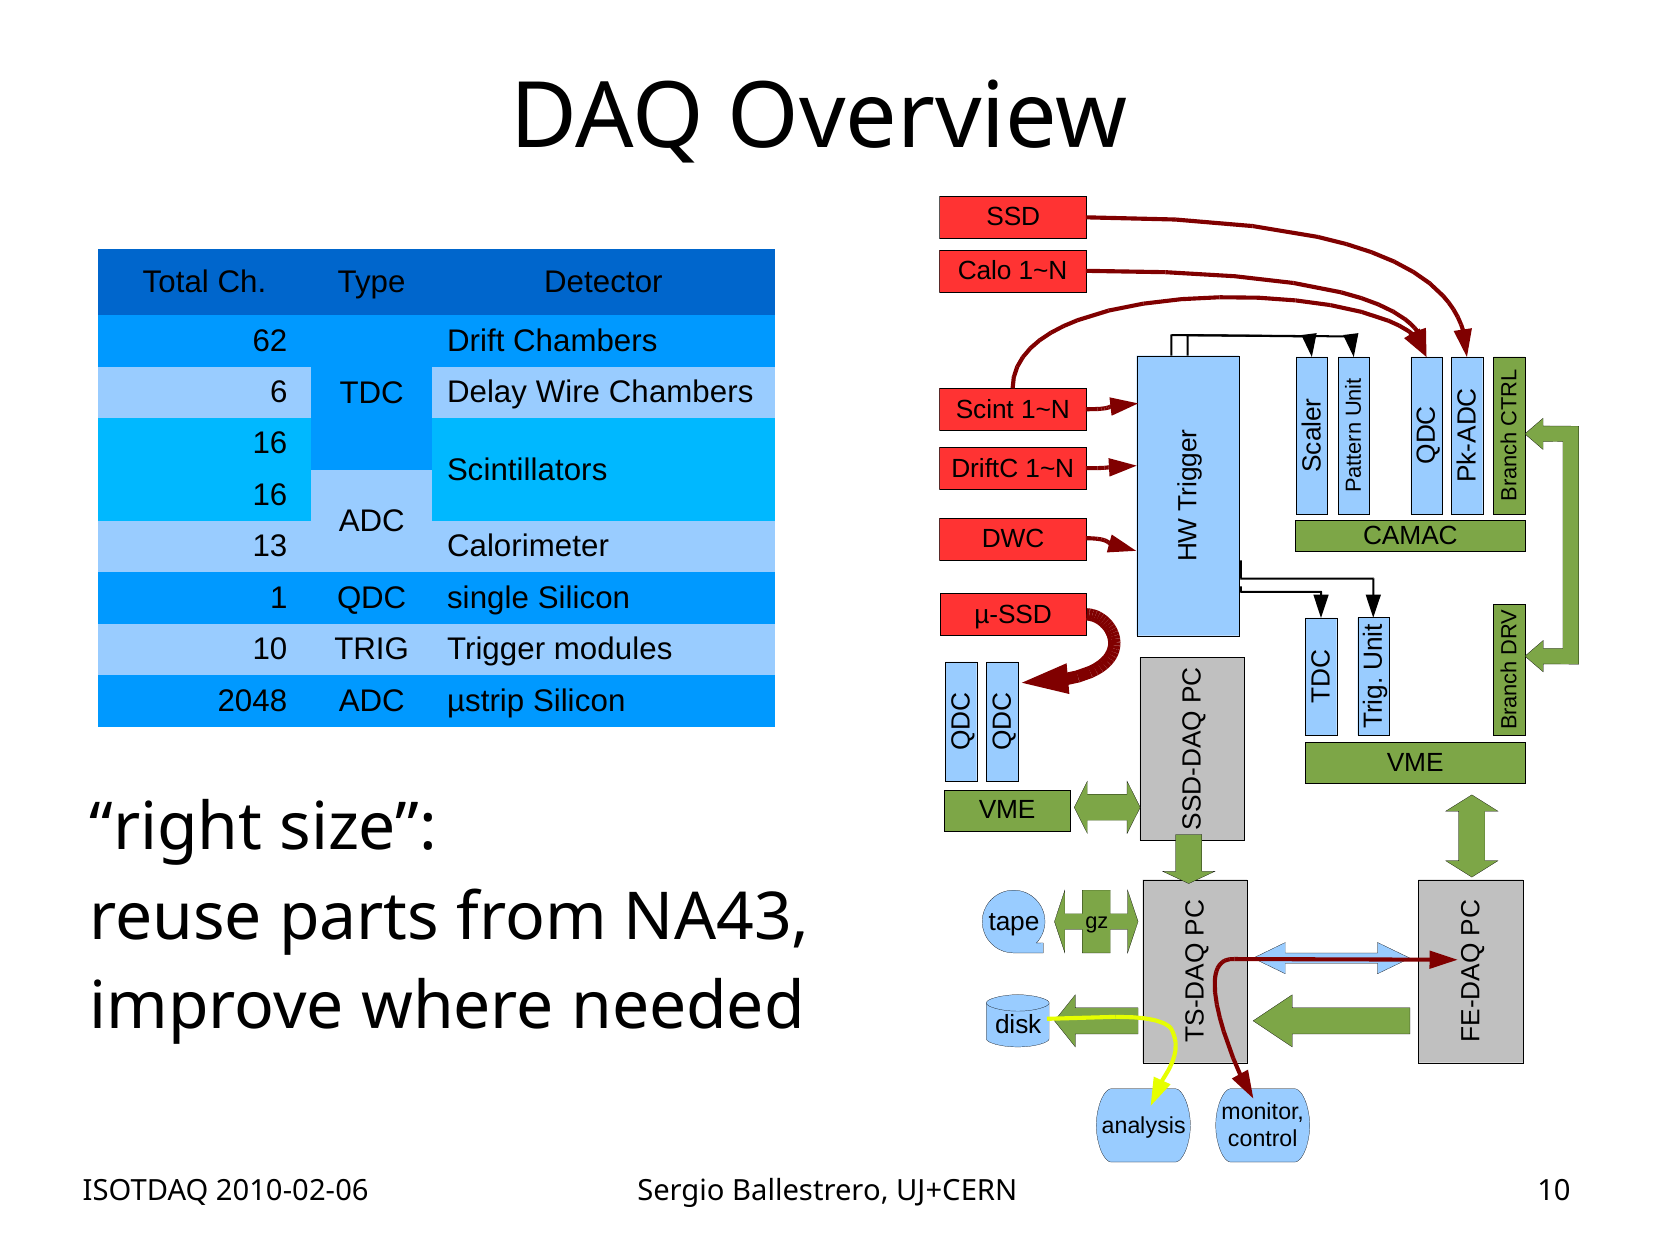

# DAQ Overview
| Total Ch. | Type | Detector |
| --- | --- | --- |
| 62 | TDC | Drift Chambers |
| 6 | | Delay Wire Chambers |
| 16 | | Scintillators |
| 16 | ADC | |
| 13 | | Calorimeter |
| 1 | QDC | single Silicon |
| 10 | TRIG | Trigger modules |
| 2048 | ADC | µstrip Silicon |
“right size”:
reuse parts from NA43, improve where needed
ISOTDAQ - Ankara 2010-02-05
10